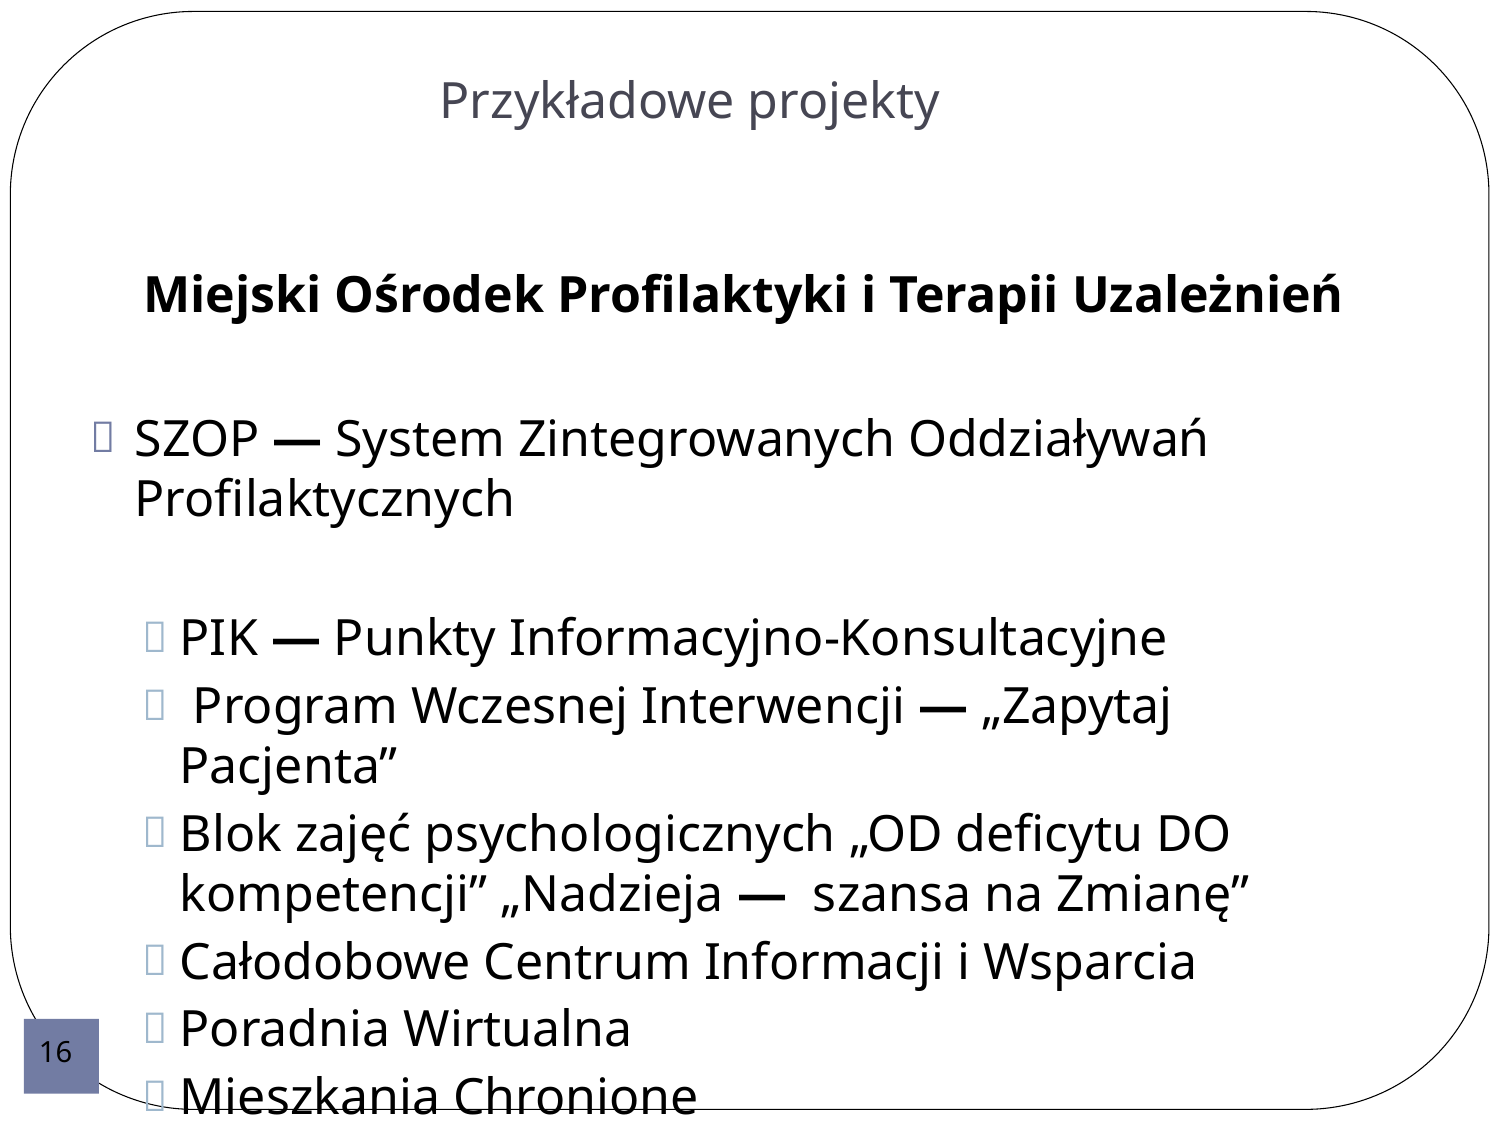

# Przykładowe projekty
Miejski Ośrodek Profilaktyki i Terapii Uzależnień
SZOP — System Zintegrowanych Oddziaływań Profilaktycznych
PIK — Punkty Informacyjno-Konsultacyjne
 Program Wczesnej Interwencji — „Zapytaj Pacjenta”
Blok zajęć psychologicznych „OD deficytu DO kompetencji” „Nadzieja — szansa na Zmianę”
Całodobowe Centrum Informacji i Wsparcia
Poradnia Wirtualna
Mieszkania Chronione